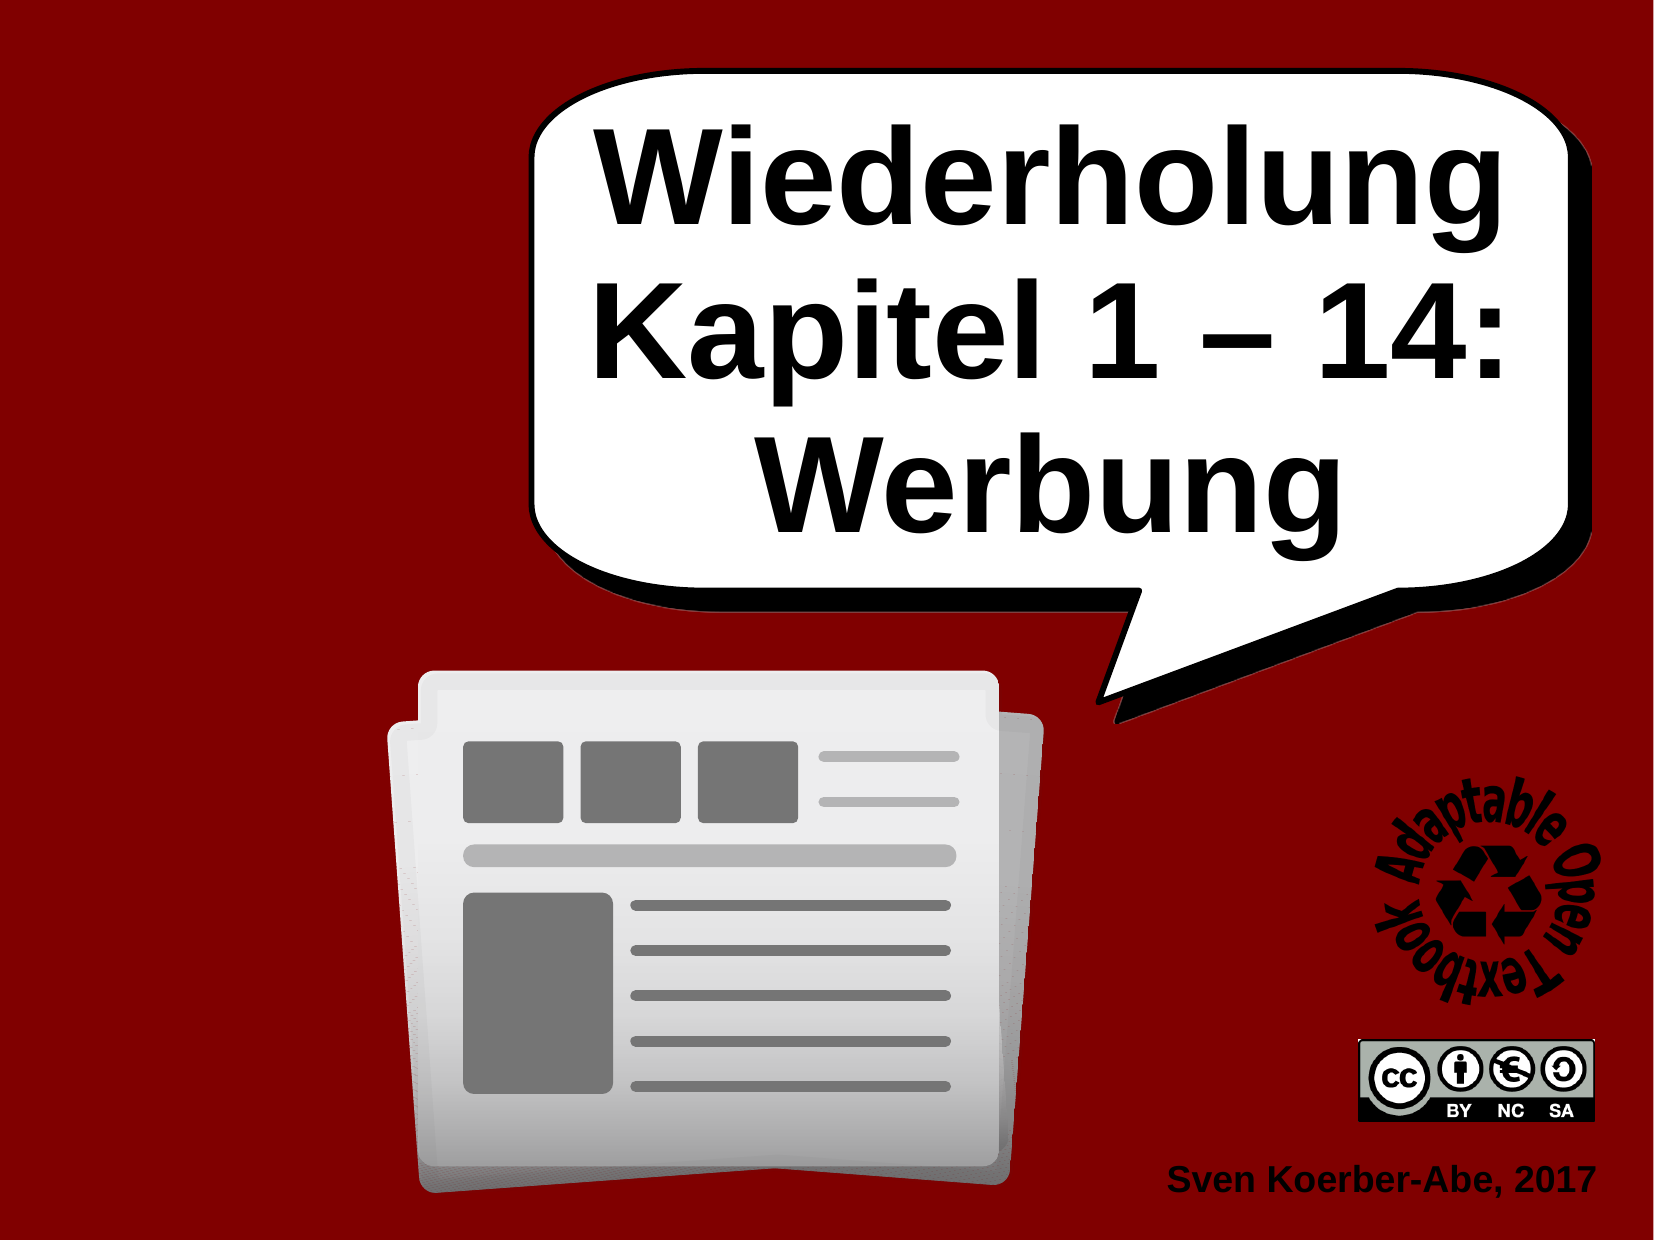

Wiederholung
Kapitel 1 – 14:
Werbung
Sven Koerber-Abe, 2017